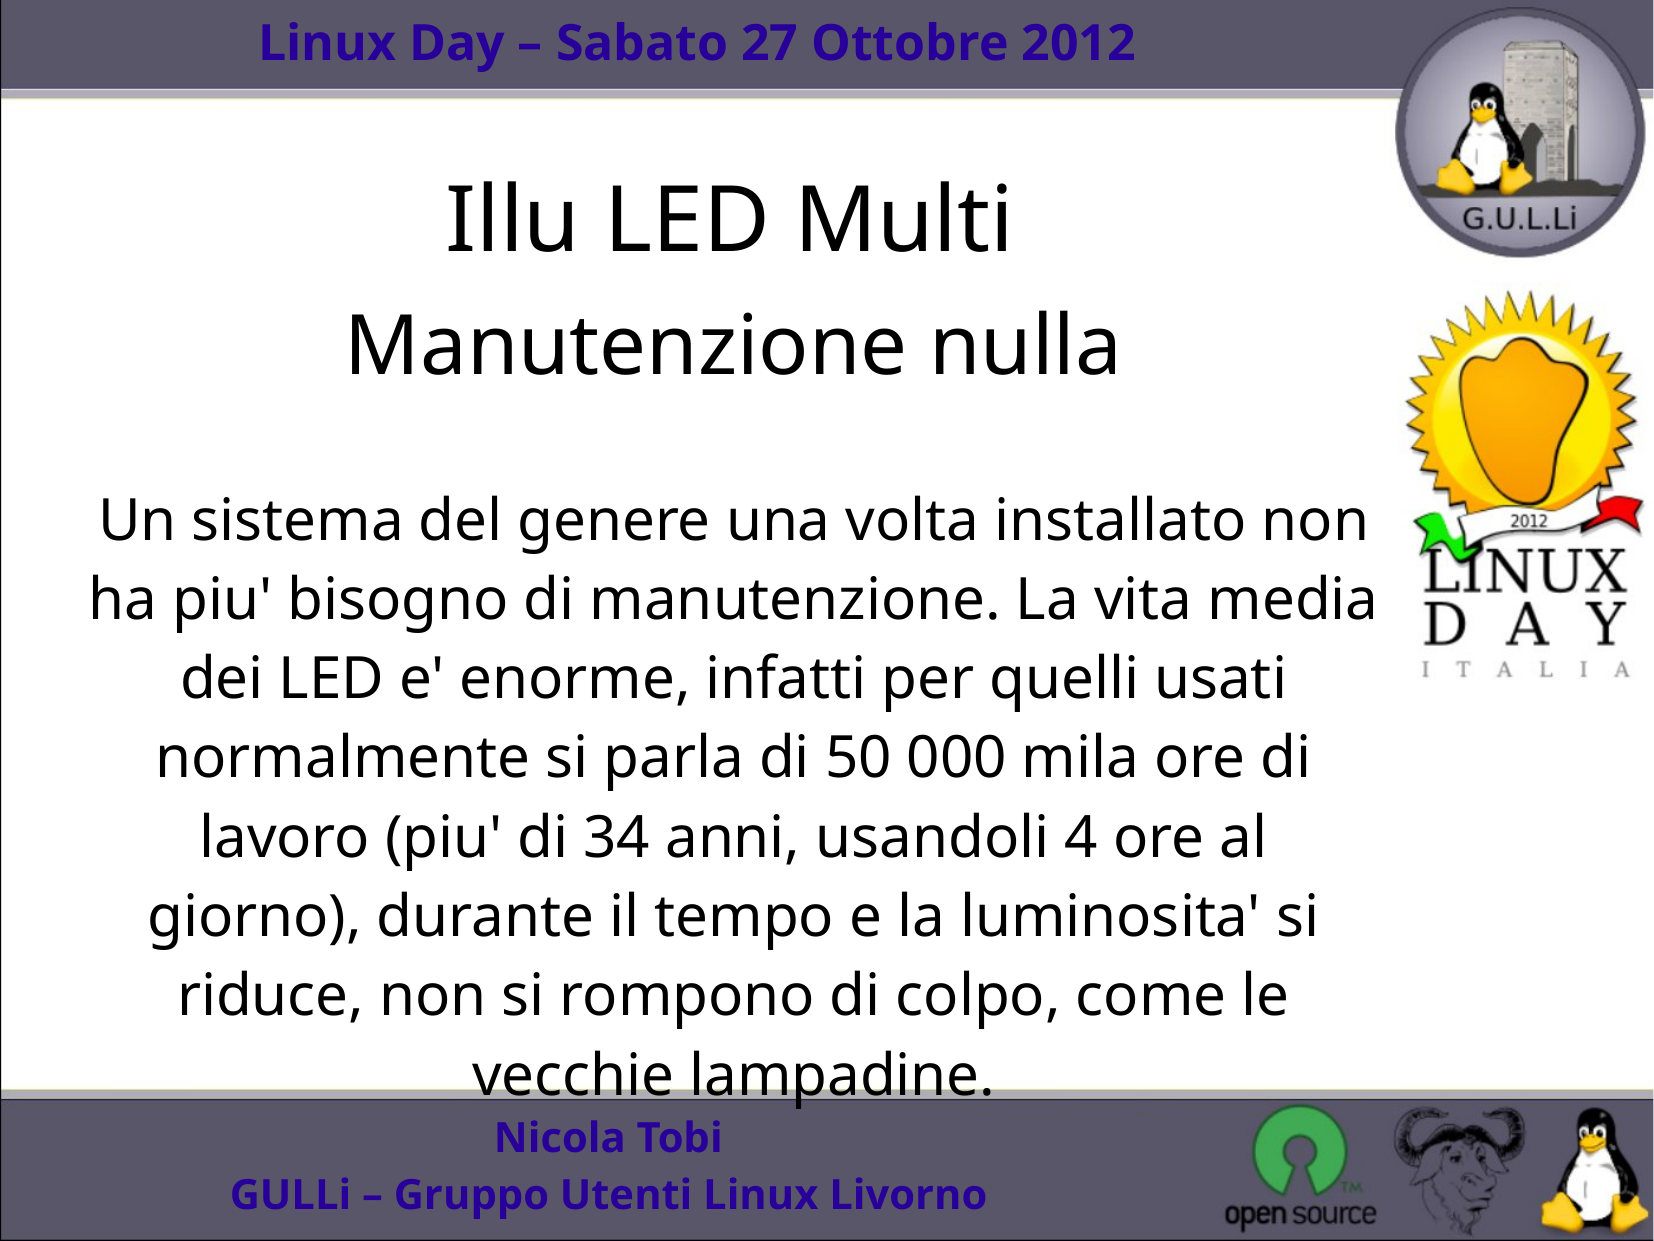

Linux Day – Sabato 27 Ottobre 2012
# Illu LED Multi
Manutenzione nulla
Un sistema del genere una volta installato non ha piu' bisogno di manutenzione. La vita media dei LED e' enorme, infatti per quelli usati normalmente si parla di 50 000 mila ore di lavoro (piu' di 34 anni, usandoli 4 ore al giorno), durante il tempo e la luminosita' si riduce, non si rompono di colpo, come le vecchie lampadine.
Nicola Tobi
GULLi – Gruppo Utenti Linux Livorno